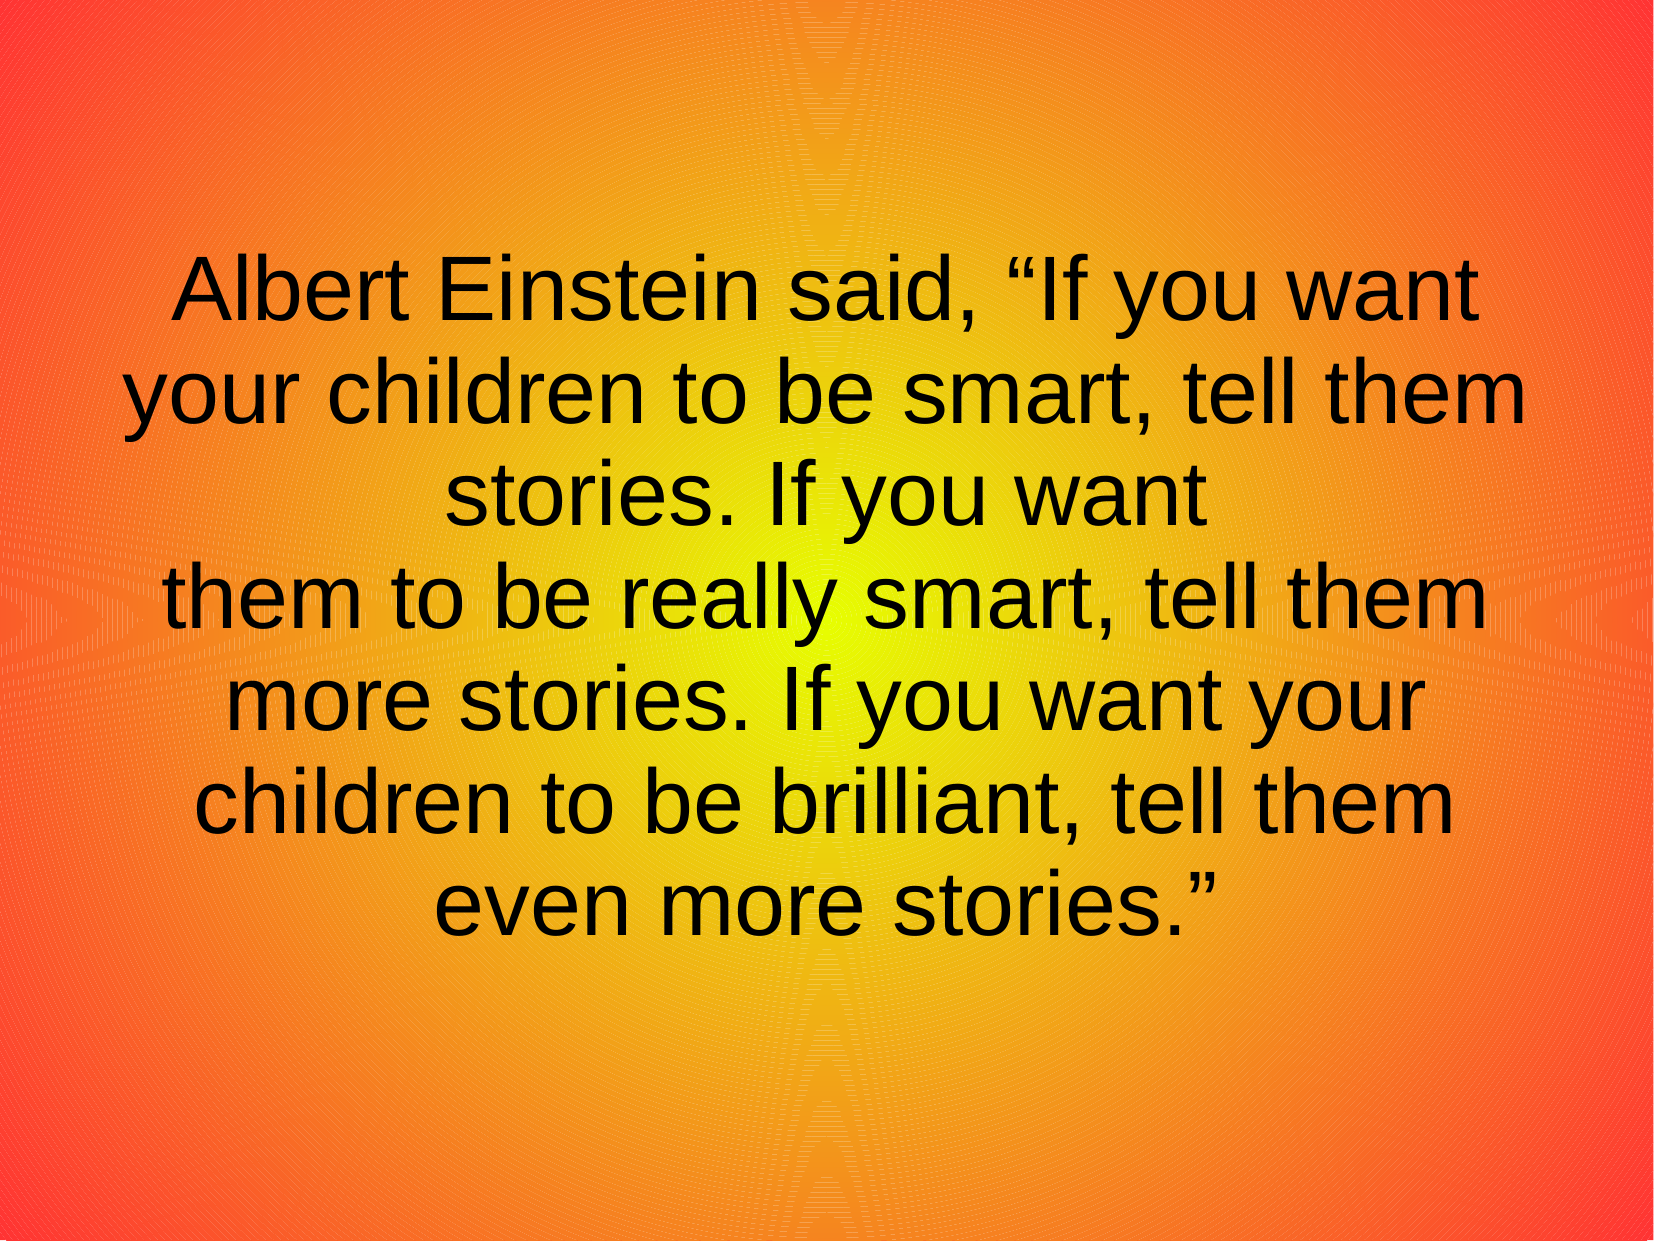

# Albert Einstein said, “If you want your children to be smart, tell them stories. If you want them to be really smart, tell them more stories. If you want your children to be brilliant, tell them even more stories.”